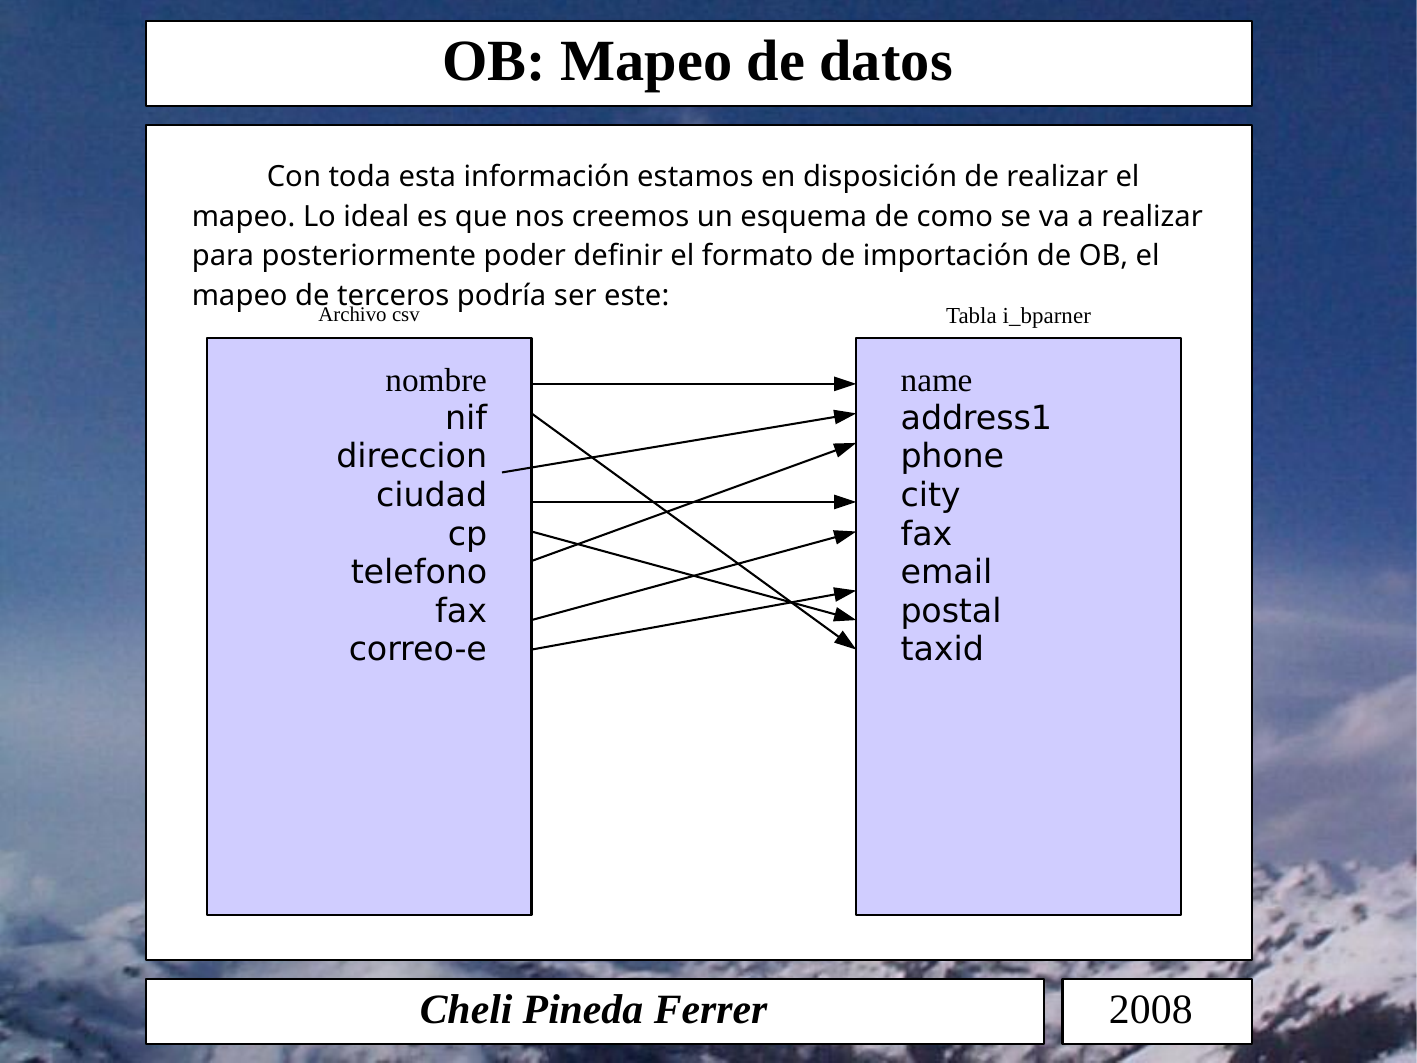

OB: Mapeo de datos
	Con toda esta información estamos en disposición de realizar el mapeo. Lo ideal es que nos creemos un esquema de como se va a realizar para posteriormente poder definir el formato de importación de OB, el mapeo de terceros podría ser este:
Archivo csv
Tabla i_bparner
nombre
nif
direccion
ciudad
cp
telefono
fax
correo-e
name
address1
phone
city
fax
email
postal
taxid
Cheli Pineda Ferrer
2008